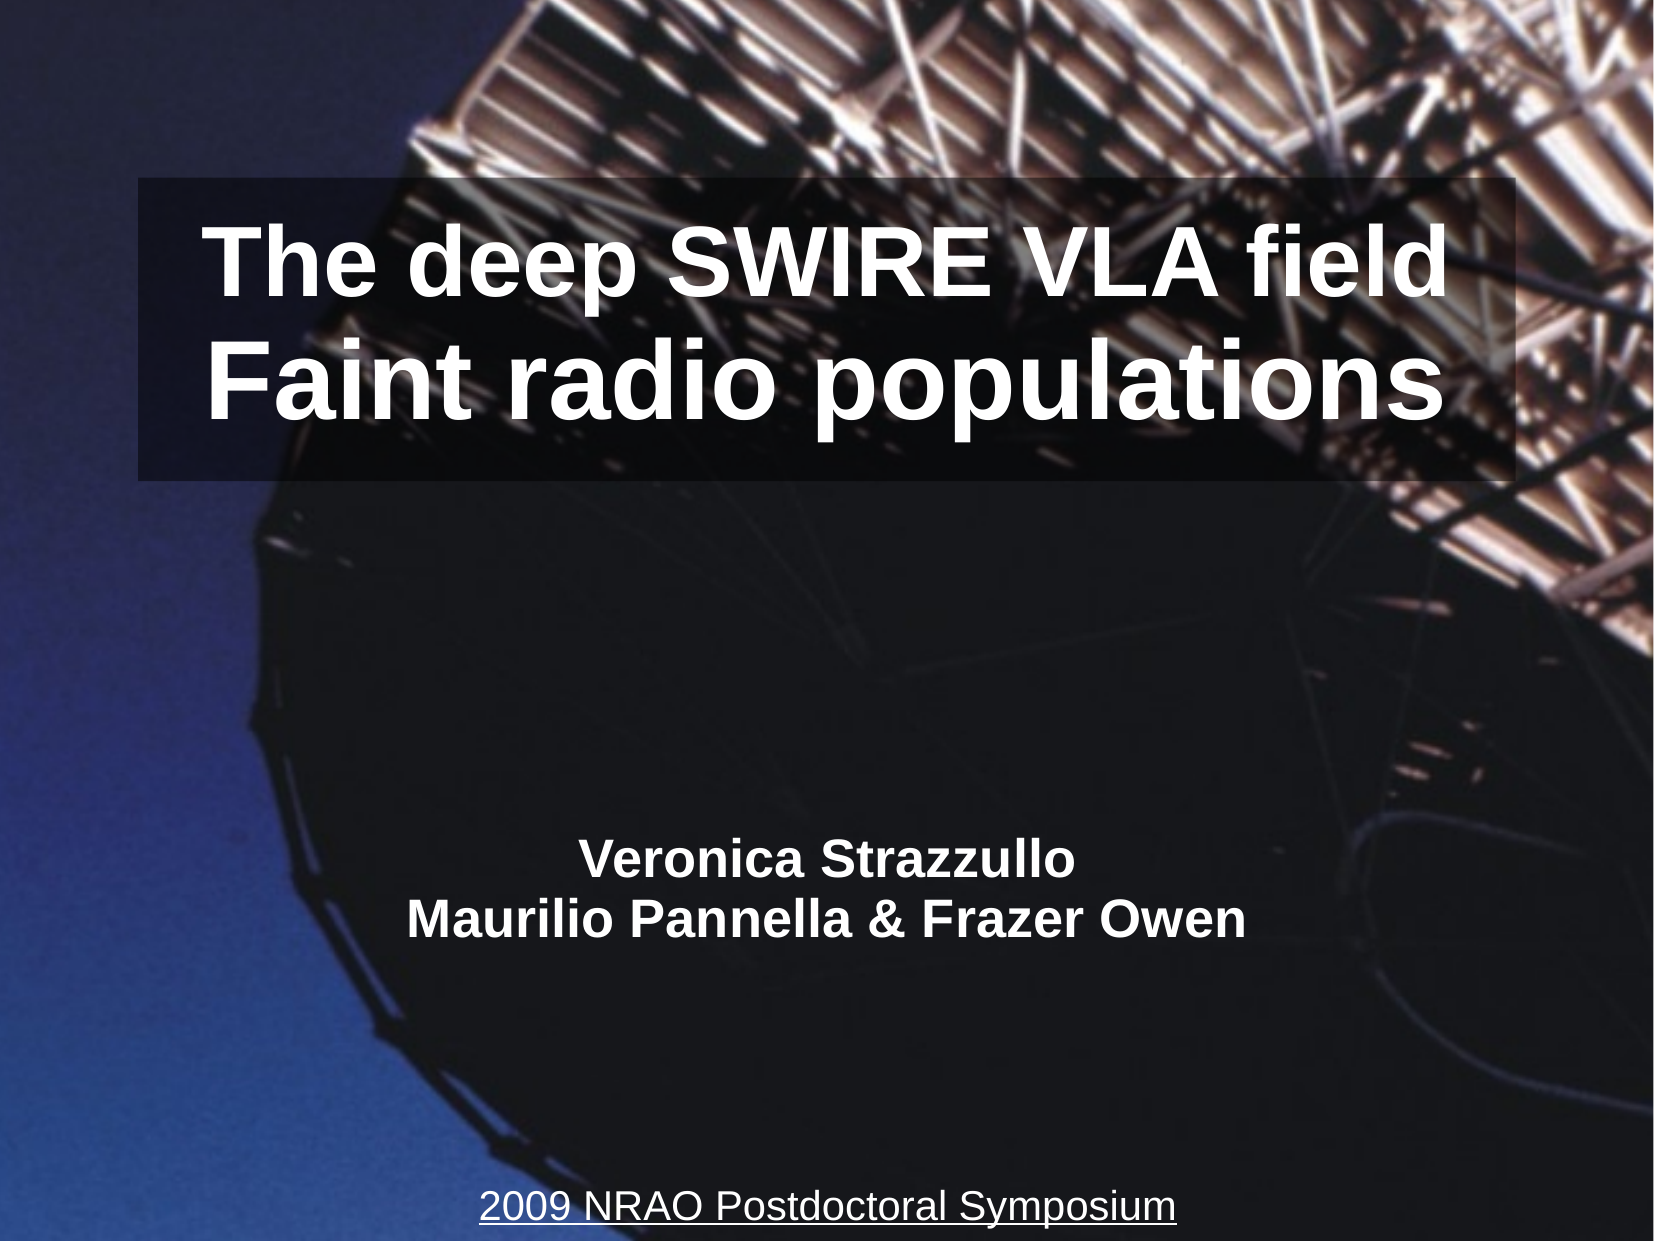

# The deep SWIRE VLA field Faint radio populations
Veronica Strazzullo
Maurilio Pannella & Frazer Owen
2009 NRAO Postdoctoral Symposium